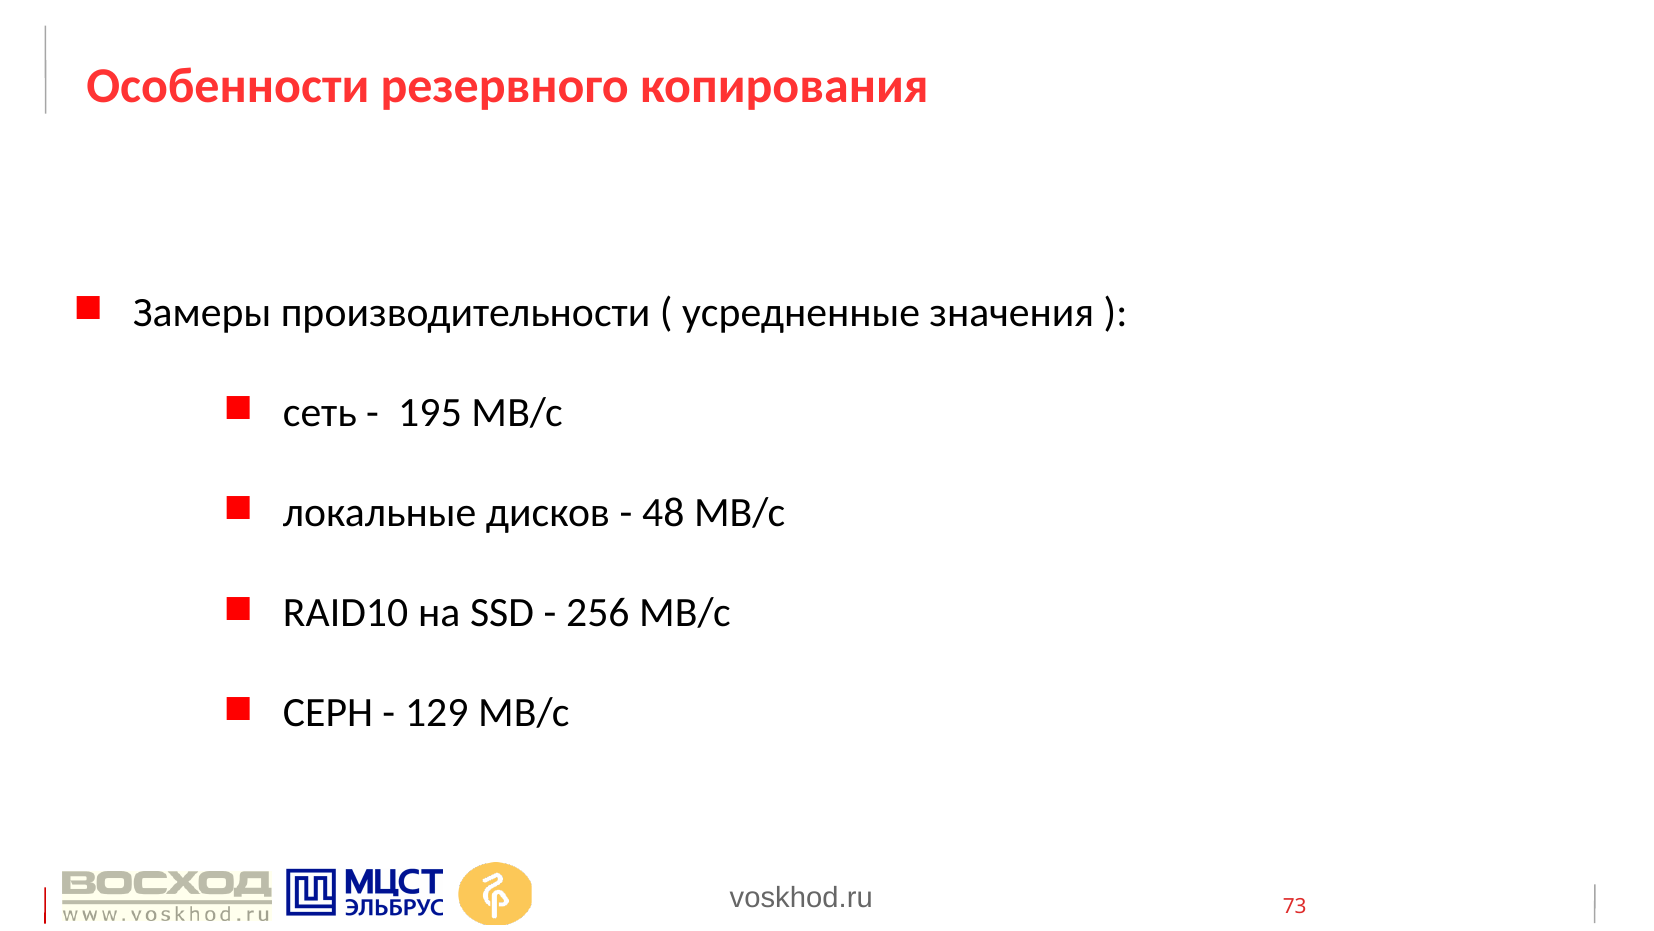

# Особенности резервного копирования
Замеры производительности ( усредненные значения ):
сеть - 195 MB/c
локальные дисков - 48 MB/c
RAID10 на SSD - 256 MB/c
CEPH - 129 MB/c